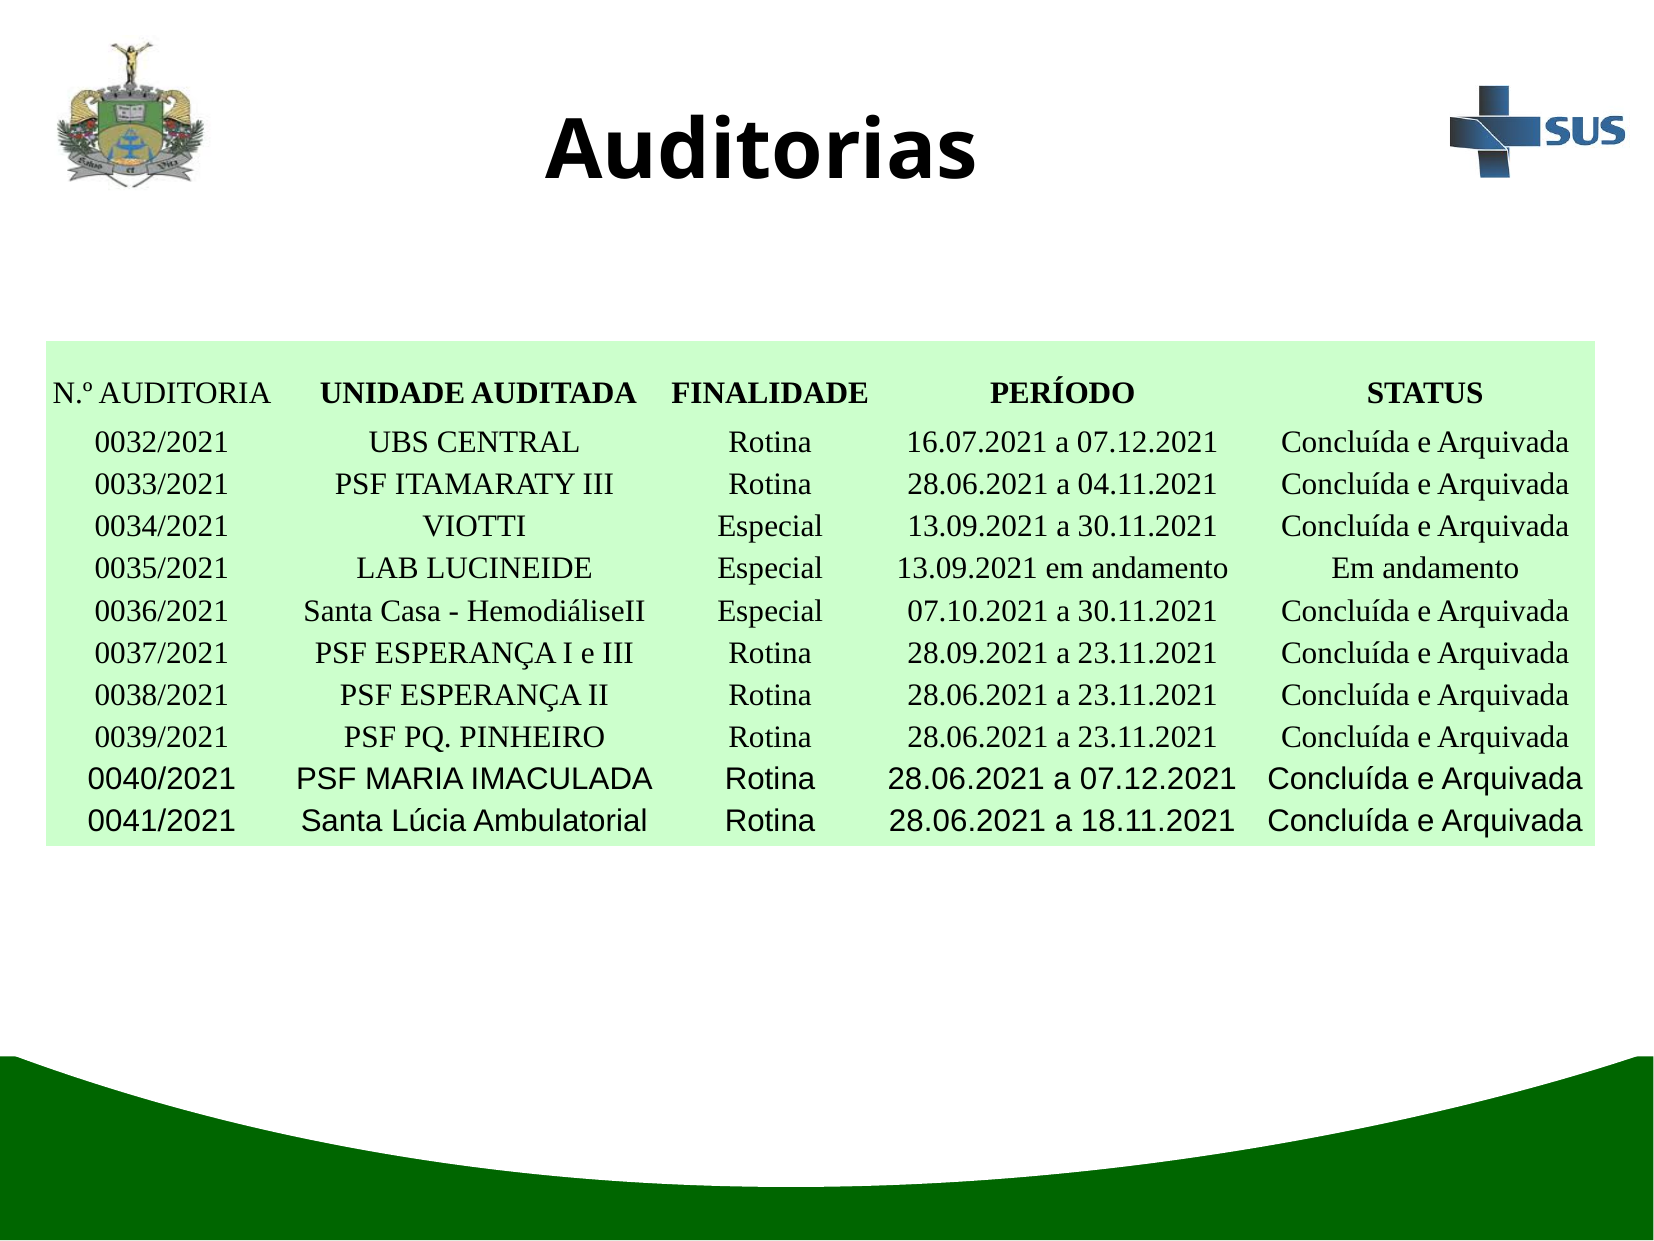

Auditorias
| N.º AUDITORIA | UNIDADE AUDITADA | FINALIDADE | PERÍODO | STATUS |
| --- | --- | --- | --- | --- |
| 0032/2021 | UBS CENTRAL | Rotina | 16.07.2021 a 07.12.2021 | Concluída e Arquivada |
| 0033/2021 | PSF ITAMARATY III | Rotina | 28.06.2021 a 04.11.2021 | Concluída e Arquivada |
| 0034/2021 | VIOTTI | Especial | 13.09.2021 a 30.11.2021 | Concluída e Arquivada |
| 0035/2021 | LAB LUCINEIDE | Especial | 13.09.2021 em andamento | Em andamento |
| 0036/2021 | Santa Casa - HemodiáliseII | Especial | 07.10.2021 a 30.11.2021 | Concluída e Arquivada |
| 0037/2021 | PSF ESPERANÇA I e III | Rotina | 28.09.2021 a 23.11.2021 | Concluída e Arquivada |
| 0038/2021 | PSF ESPERANÇA II | Rotina | 28.06.2021 a 23.11.2021 | Concluída e Arquivada |
| 0039/2021 | PSF PQ. PINHEIRO | Rotina | 28.06.2021 a 23.11.2021 | Concluída e Arquivada |
| 0040/2021 | PSF MARIA IMACULADA | Rotina | 28.06.2021 a 07.12.2021 | Concluída e Arquivada |
| 0041/2021 | Santa Lúcia Ambulatorial | Rotina | 28.06.2021 a 18.11.2021 | Concluída e Arquivada |